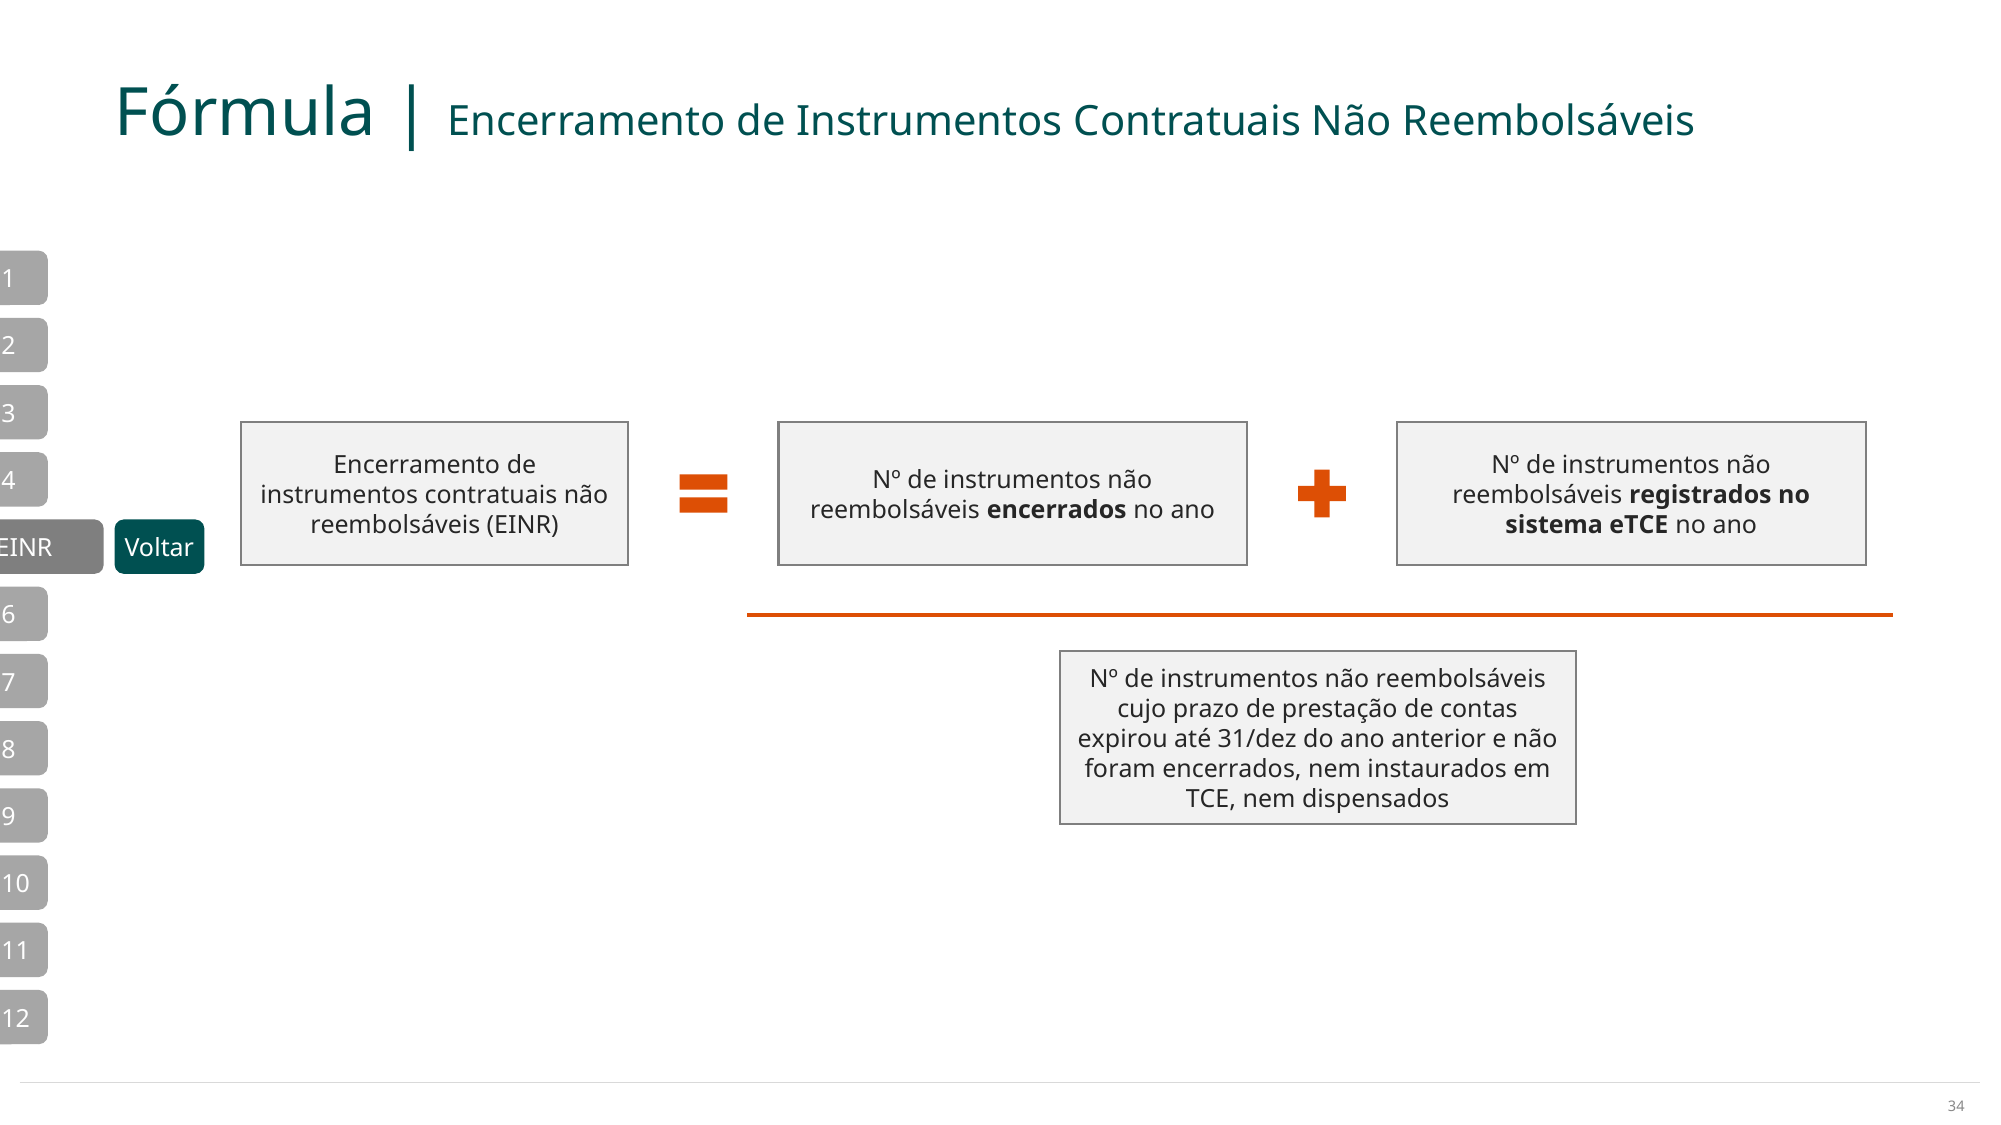

# Fórmula | Encerramento de Instrumentos Contratuais Não Reembolsáveis
1
2
3
Encerramento de instrumentos contratuais não reembolsáveis (EINR)
Nº de instrumentos não reembolsáveis encerrados no ano
Nº de instrumentos não reembolsáveis registrados no sistema eTCE no ano
4
EINR
Voltar
6
Nº de instrumentos não reembolsáveis cujo prazo de prestação de contas expirou até 31/dez do ano anterior e não foram encerrados, nem instaurados em TCE, nem dispensados
7
8
9
10
11
12